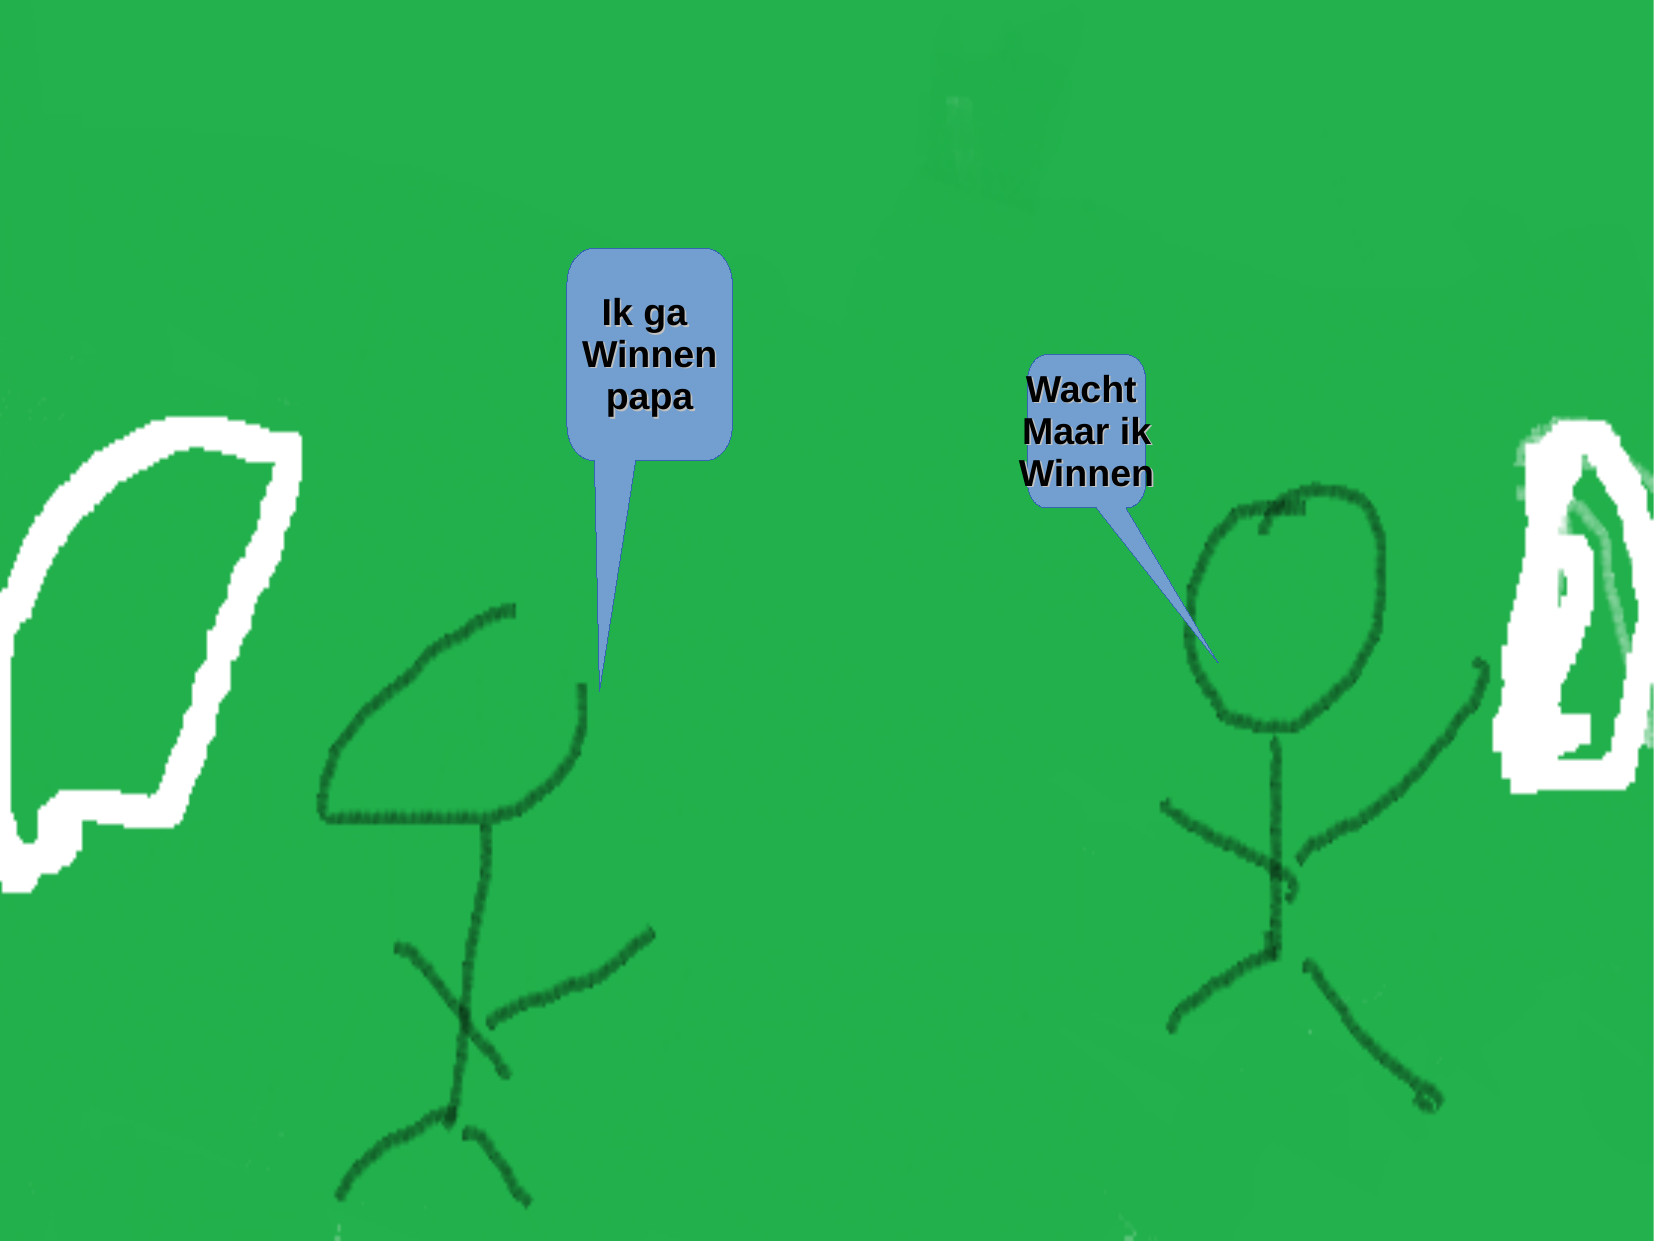

Ik ga
Winnen
papa
Wacht
Maar ik
Winnen